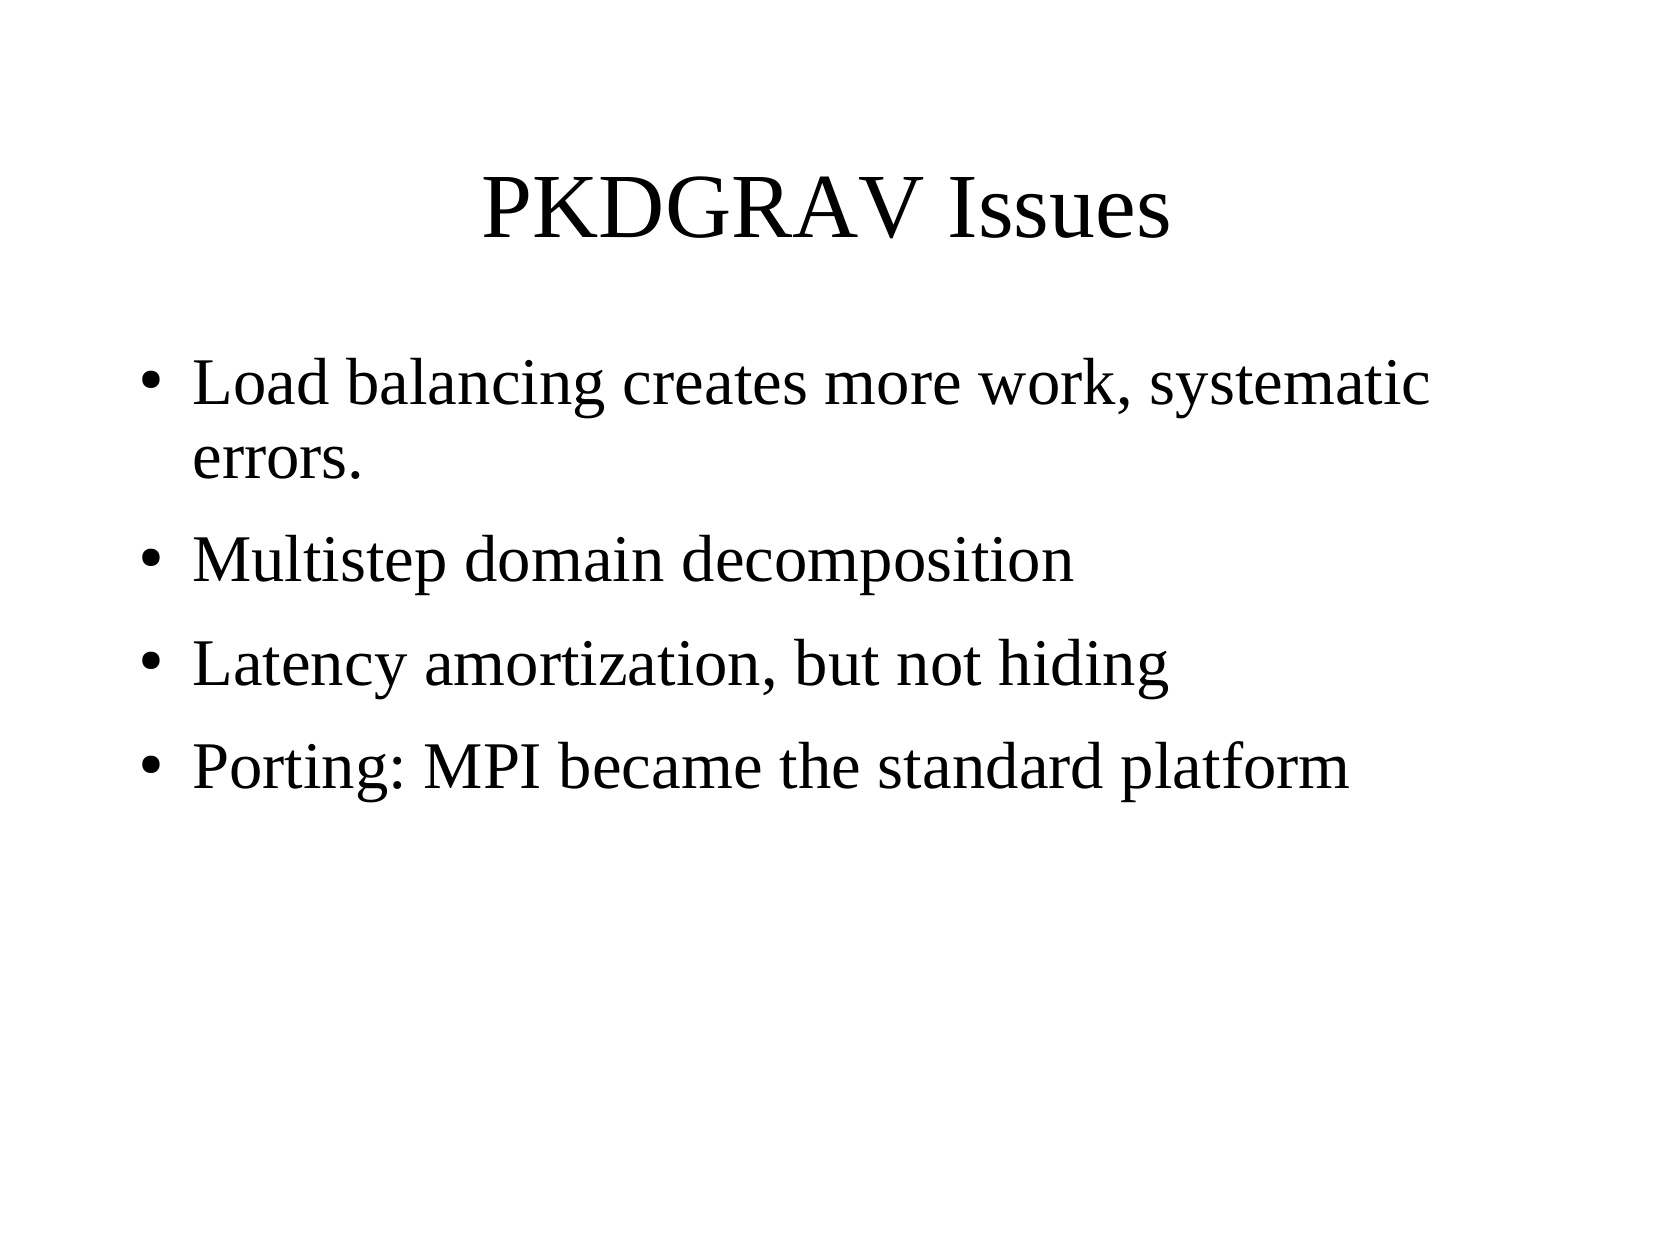

# PKDGRAV Issues
Load balancing creates more work, systematic errors.
Multistep domain decomposition
Latency amortization, but not hiding
Porting: MPI became the standard platform